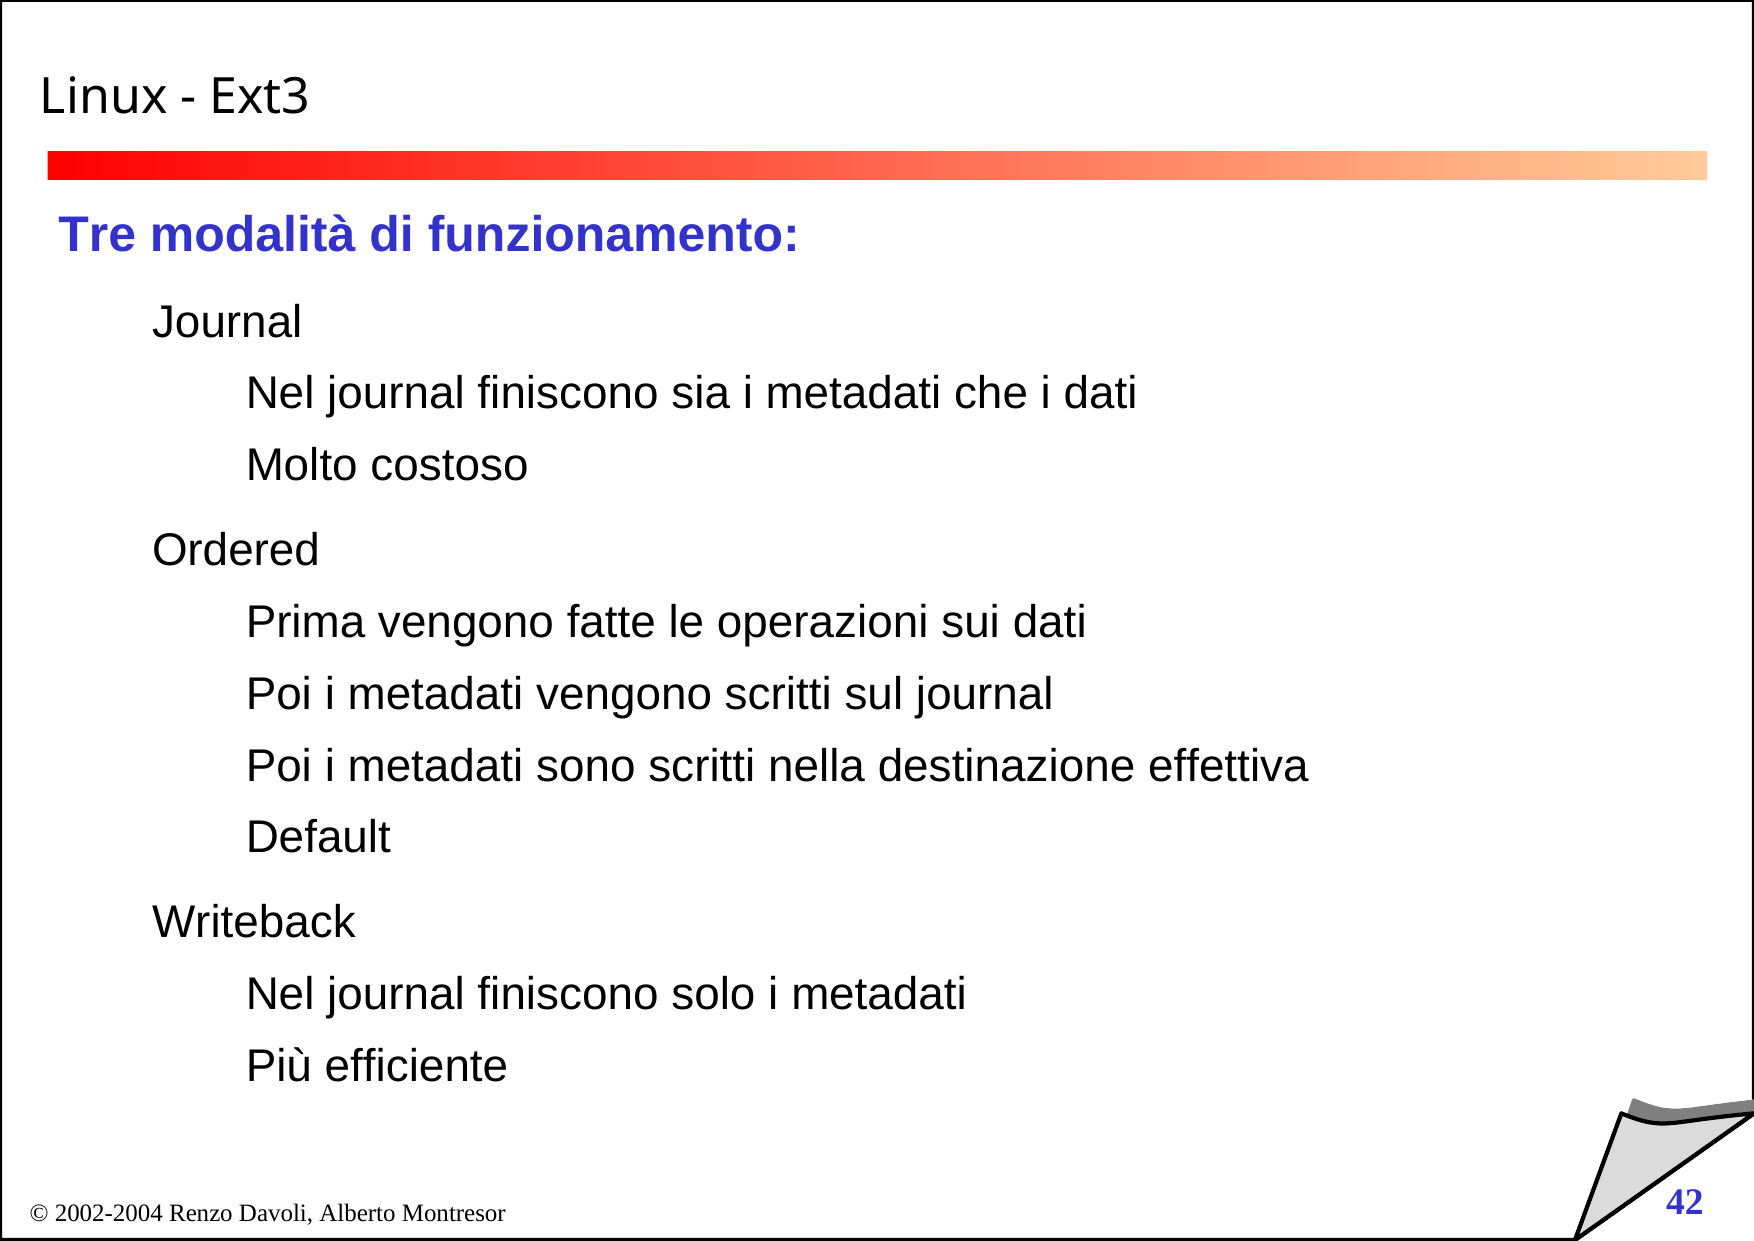

# Linux - Ext3
Tre modalità di funzionamento:
Journal
Nel journal finiscono sia i metadati che i dati
Molto costoso
Ordered
Prima vengono fatte le operazioni sui dati
Poi i metadati vengono scritti sul journal
Poi i metadati sono scritti nella destinazione effettiva
Default
Writeback
Nel journal finiscono solo i metadati
Più efficiente